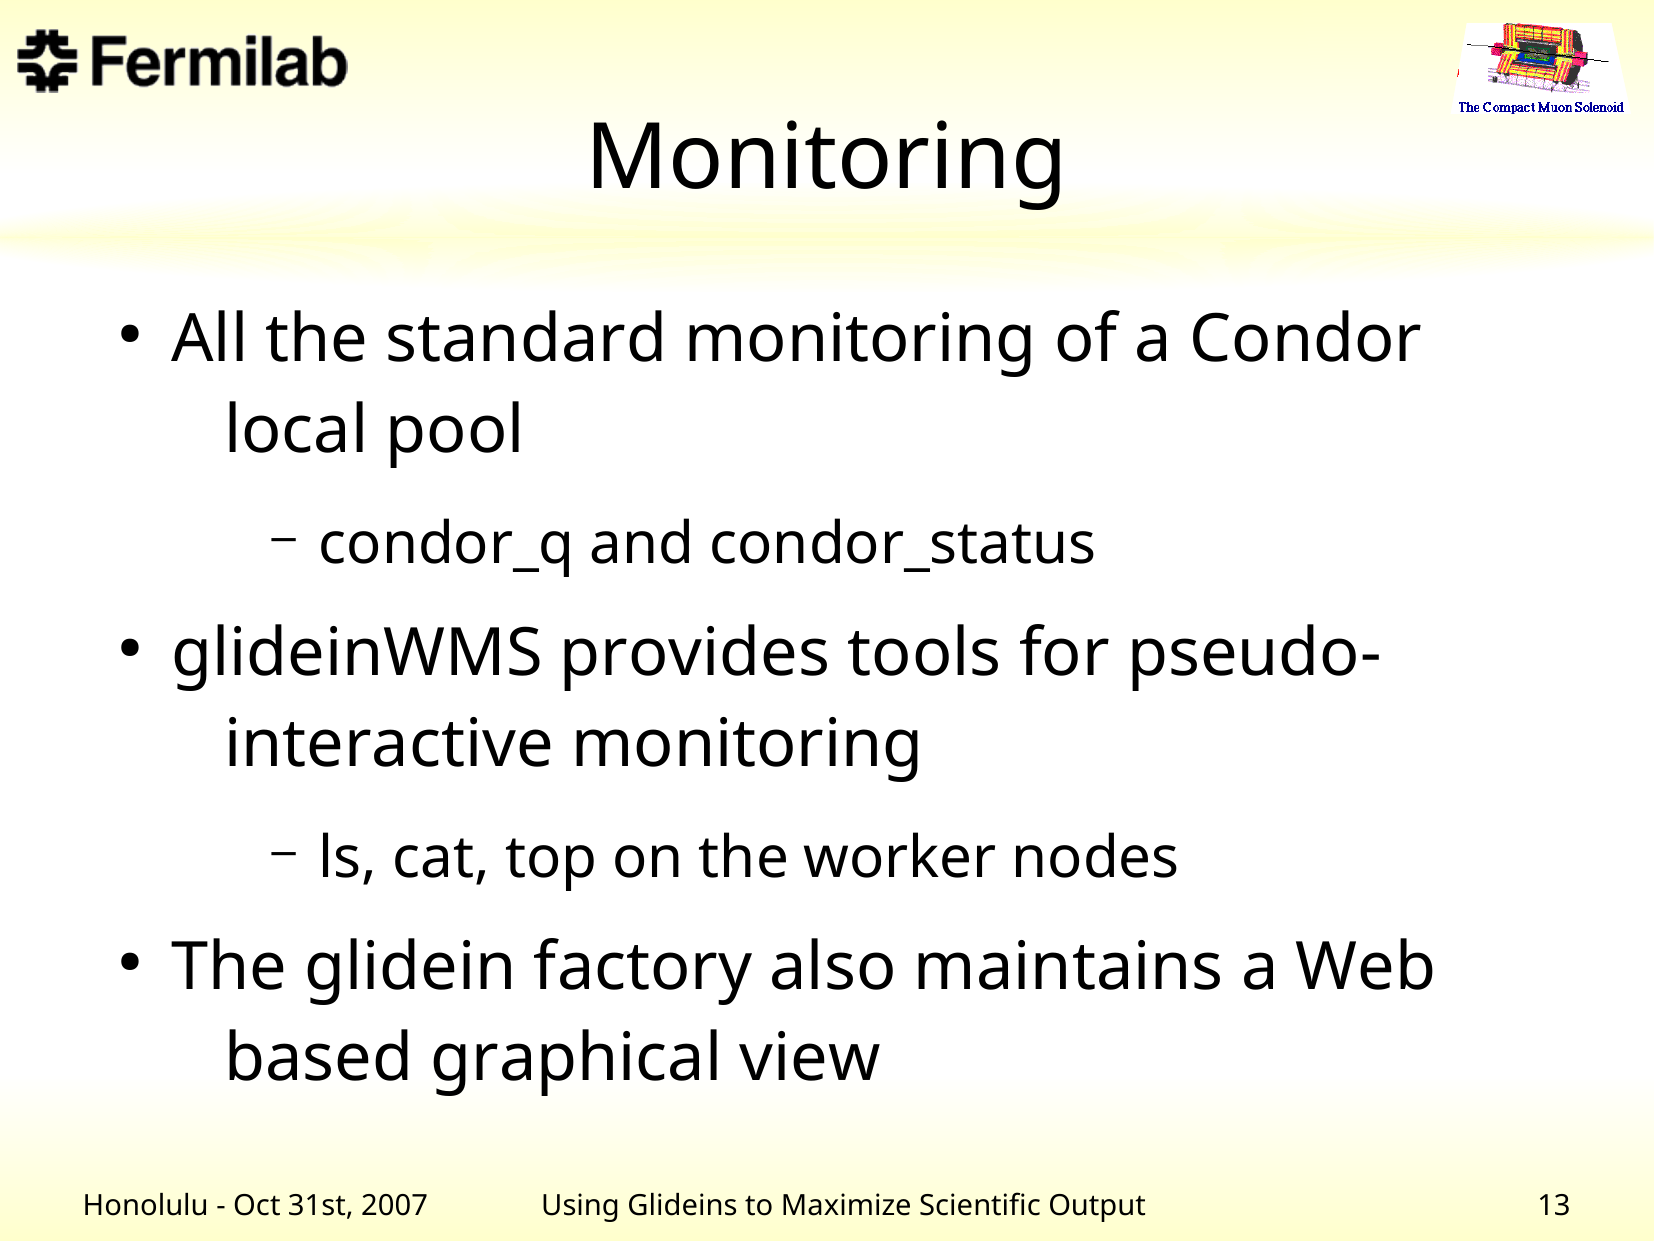

# Monitoring
All the standard monitoring of a Condor
local pool
condor_q and condor_status
glideinWMS provides tools for pseudo-interactive monitoring
ls, cat, top on the worker nodes
The glidein factory also maintains a Web based graphical view
Using Glideins to Maximize Scientific Output
Honolulu - Oct 31st, 2007
13